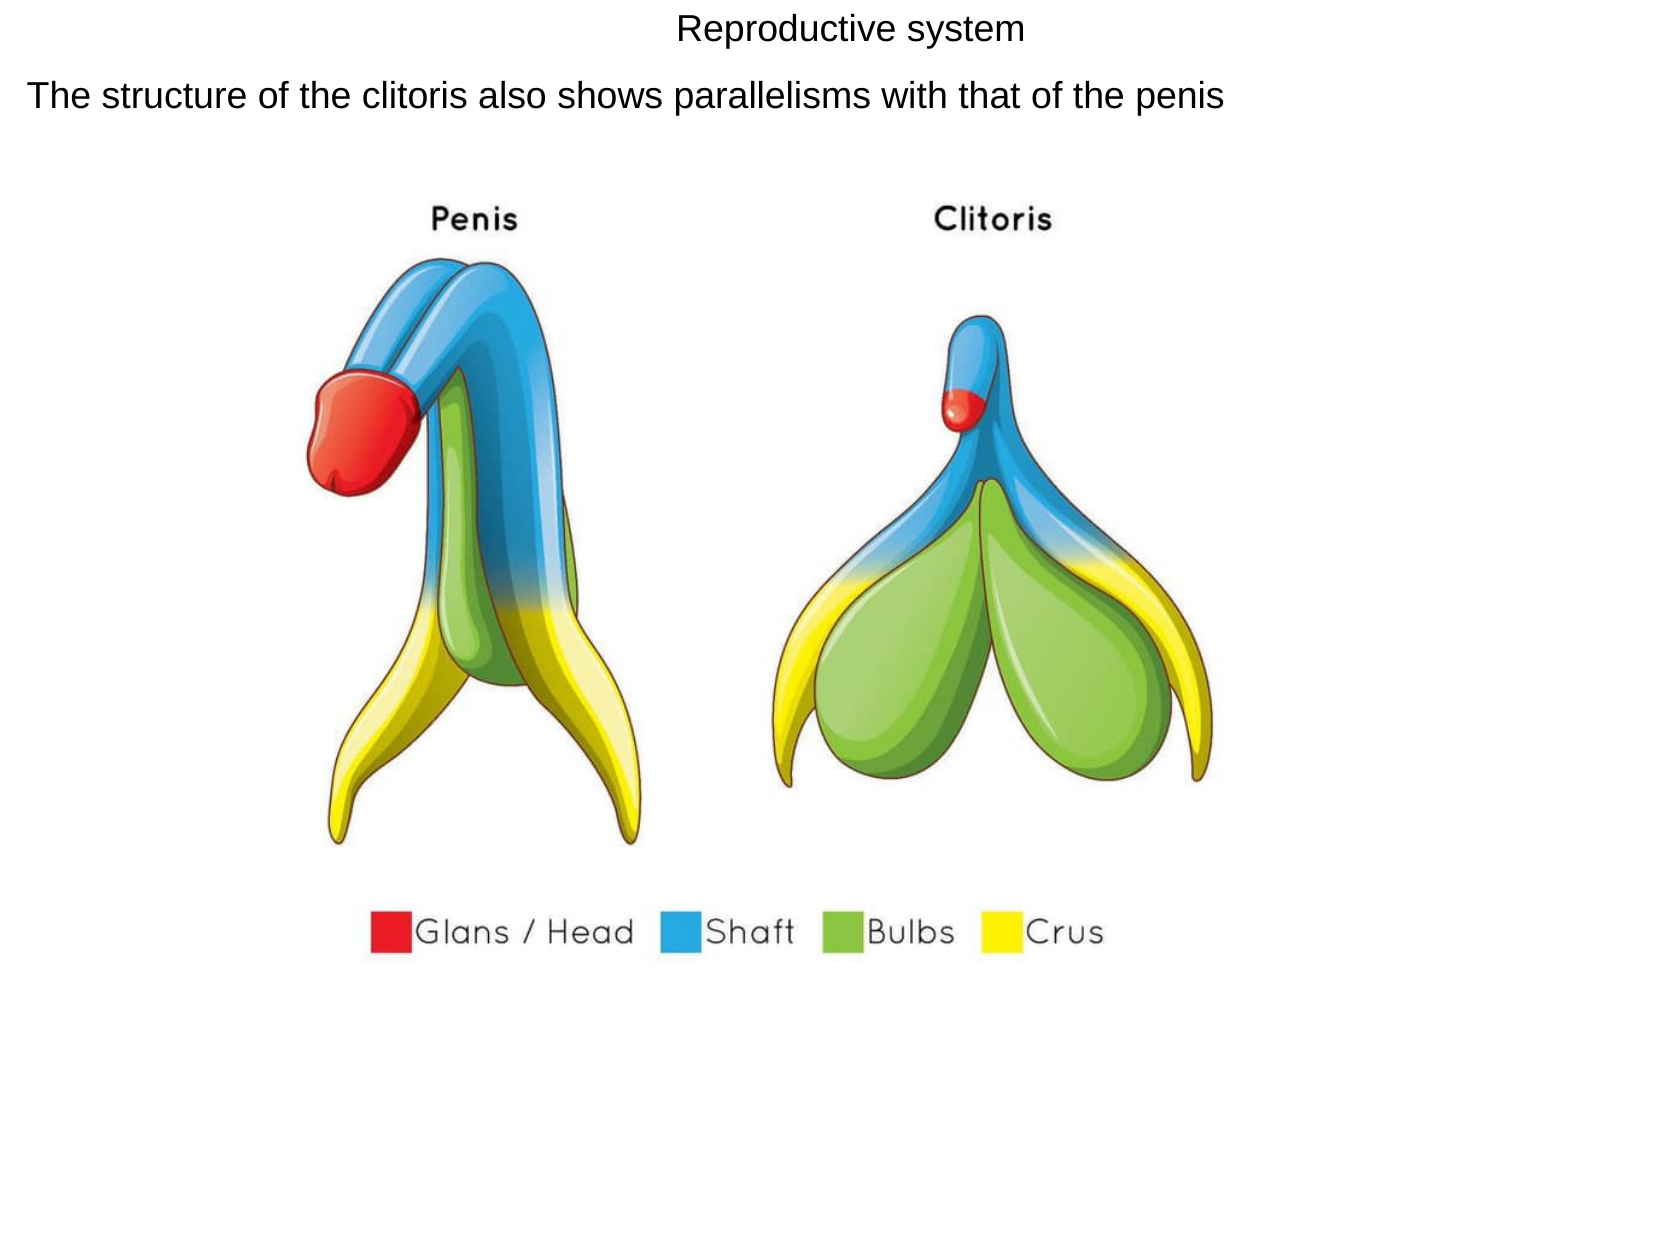

Reproductive system
The structure of the clitoris also shows parallelisms with that of the penis